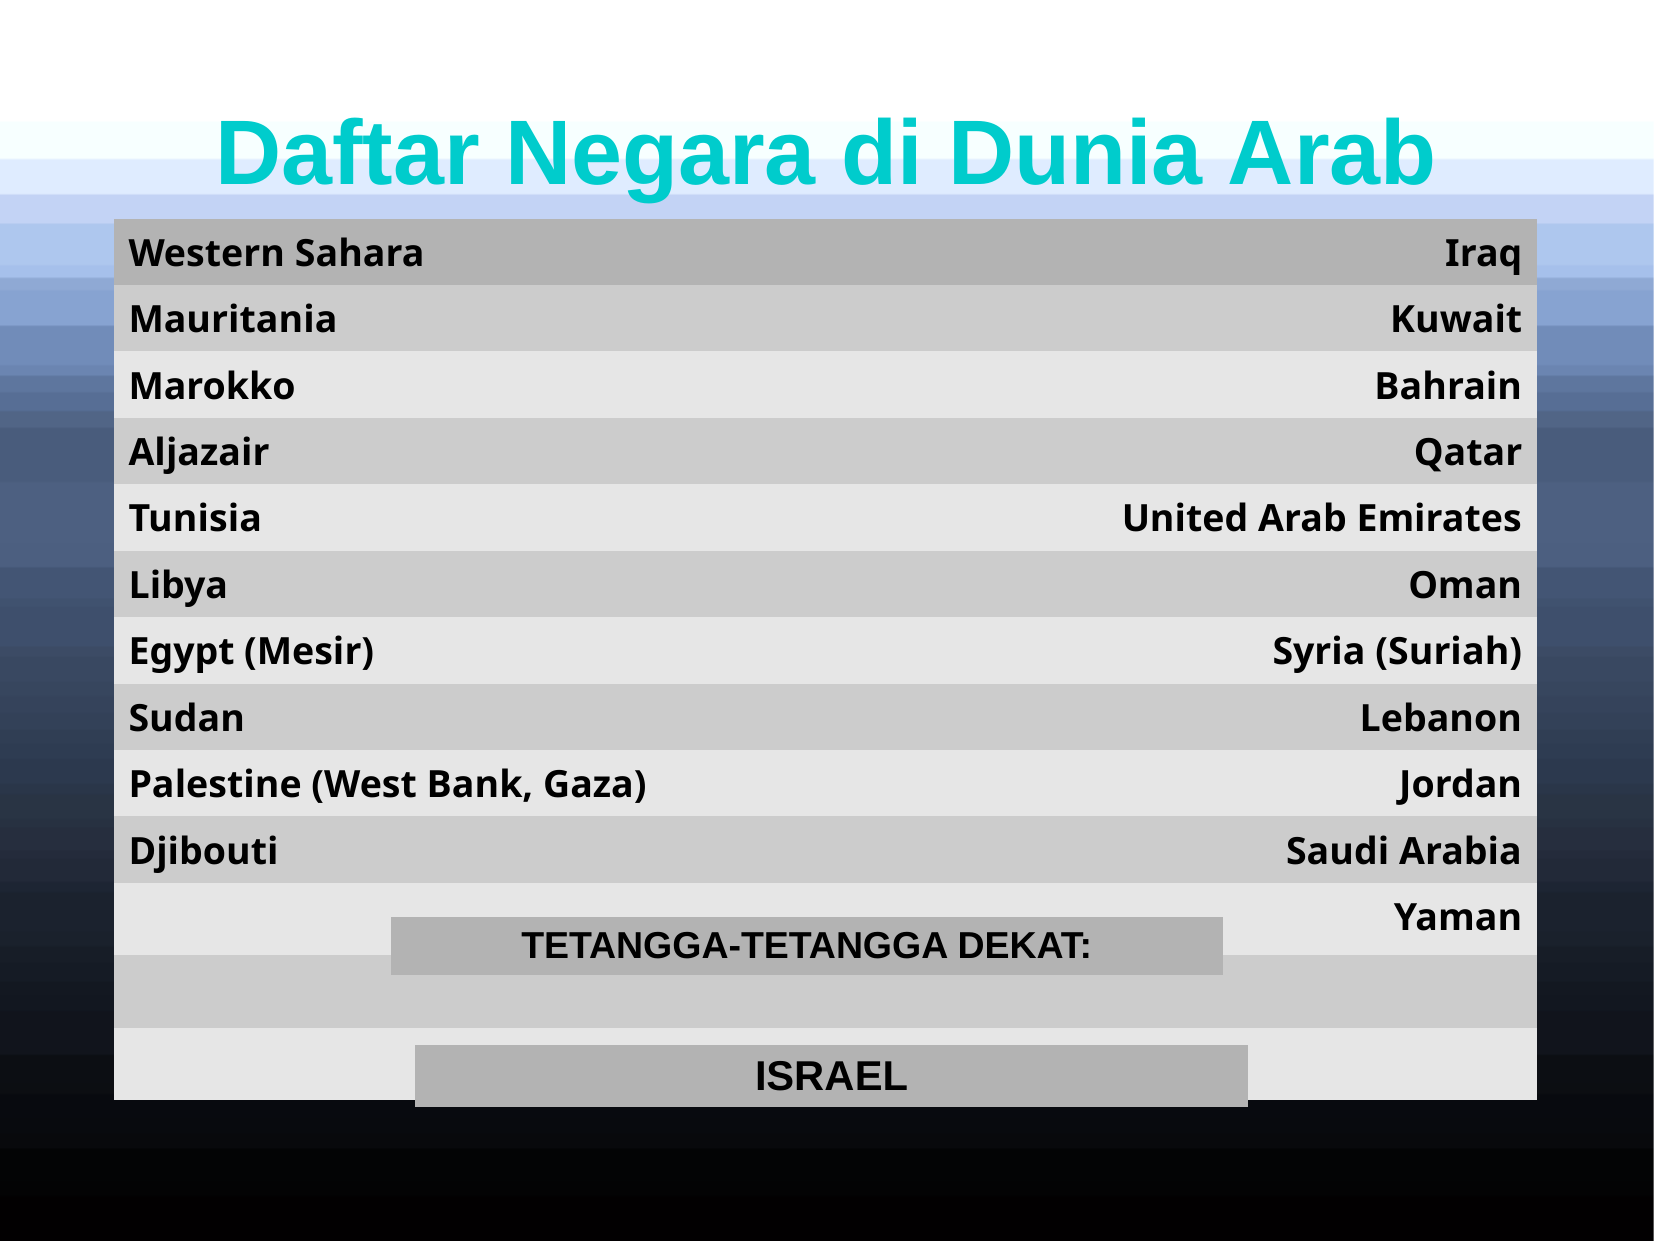

# Daftar Negara di Dunia Arab
| Western Sahara | Iraq |
| --- | --- |
| Mauritania | Kuwait |
| Marokko | Bahrain |
| Aljazair | Qatar |
| Tunisia | United Arab Emirates |
| Libya | Oman |
| Egypt (Mesir) | Syria (Suriah) |
| Sudan | Lebanon |
| Palestine (West Bank, Gaza) | Jordan |
| Djibouti | Saudi Arabia |
| | Yaman |
| | |
| Mali, Ethiopia, | Iran, Turki |
| TETANGGA-TETANGGA DEKAT: |
| --- |
| ISRAEL |
| --- |